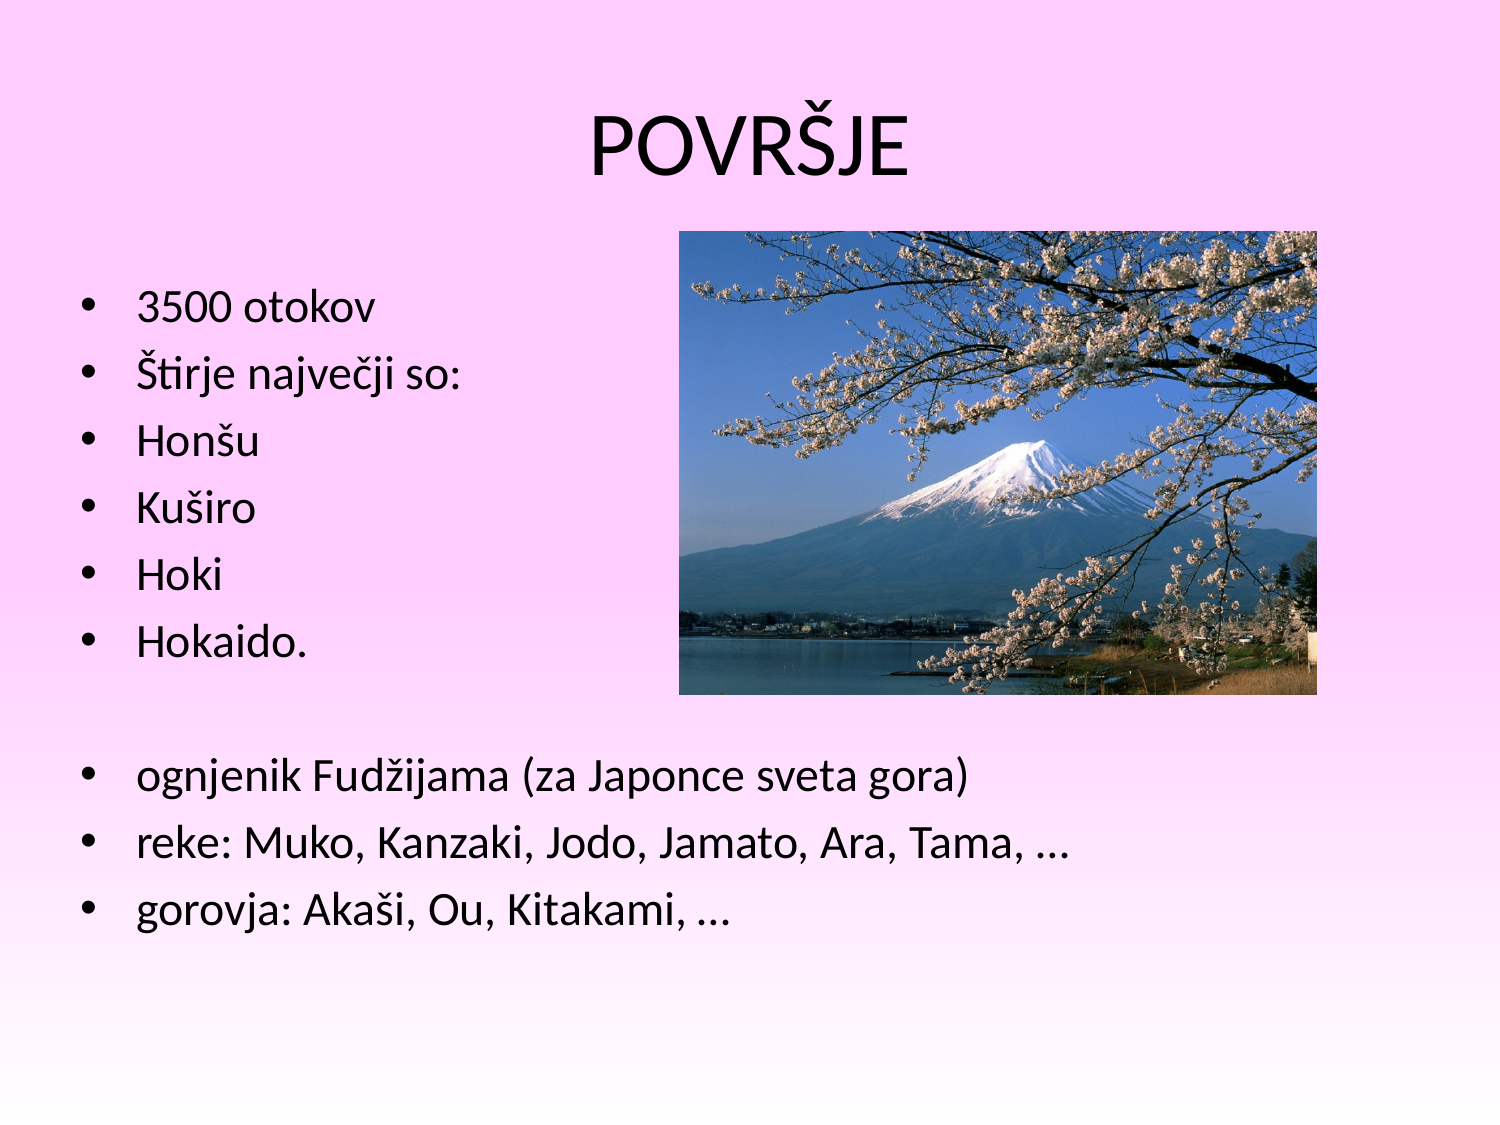

# POVRŠJE
3500 otokov
Štirje največji so:
Honšu
Kuširo
Hoki
Hokaido.
ognjenik Fudžijama (za Japonce sveta gora)
reke: Muko, Kanzaki, Jodo, Jamato, Ara, Tama, …
gorovja: Akaši, Ou, Kitakami, …